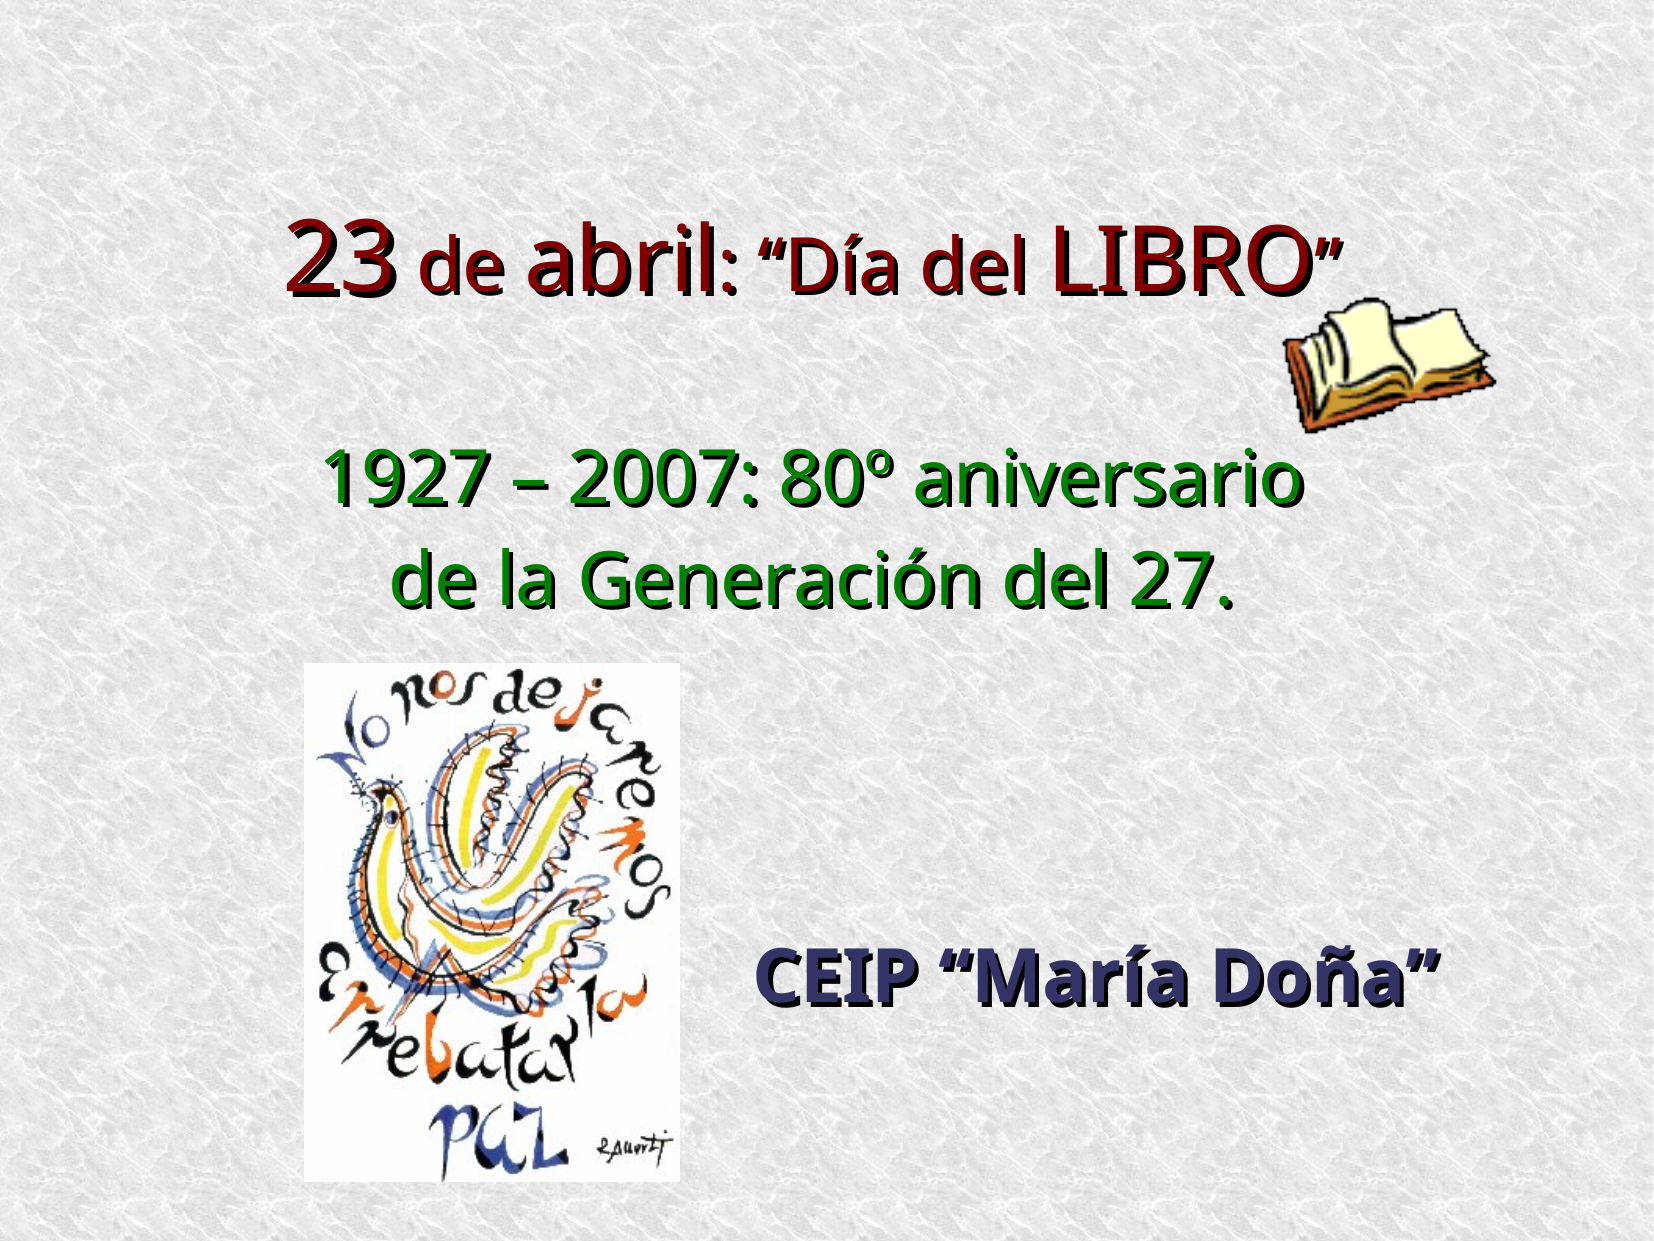

23 de abril: “Día del LIBRO”
1927 – 2007: 80º aniversario
de la Generación del 27.
CEIP “María Doña”